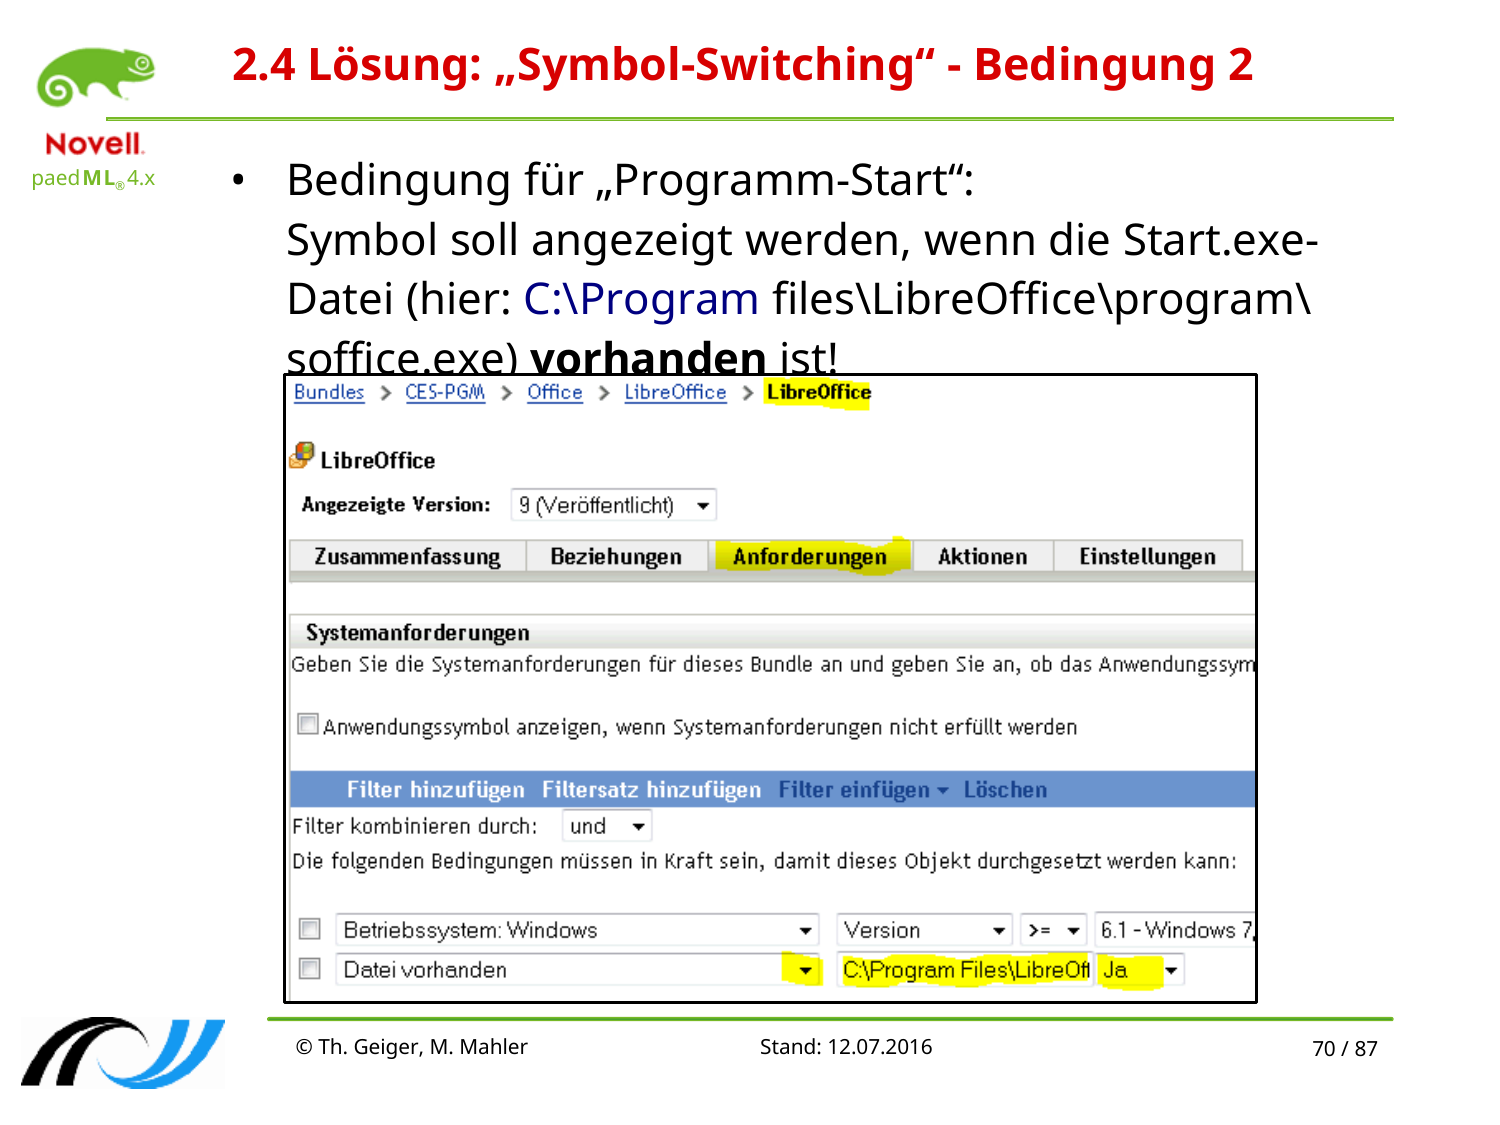

# 2.4 Lösung: „Symbol-Switching“ - Bedingung 2
Bedingung für „Programm-Start“:
Symbol soll angezeigt werden, wenn die Start.exe-Datei (hier: C:\Program files\LibreOffice\program\soffice.exe) vorhanden ist!
© Th. Geiger, M. Mahler
12.07.2016
70